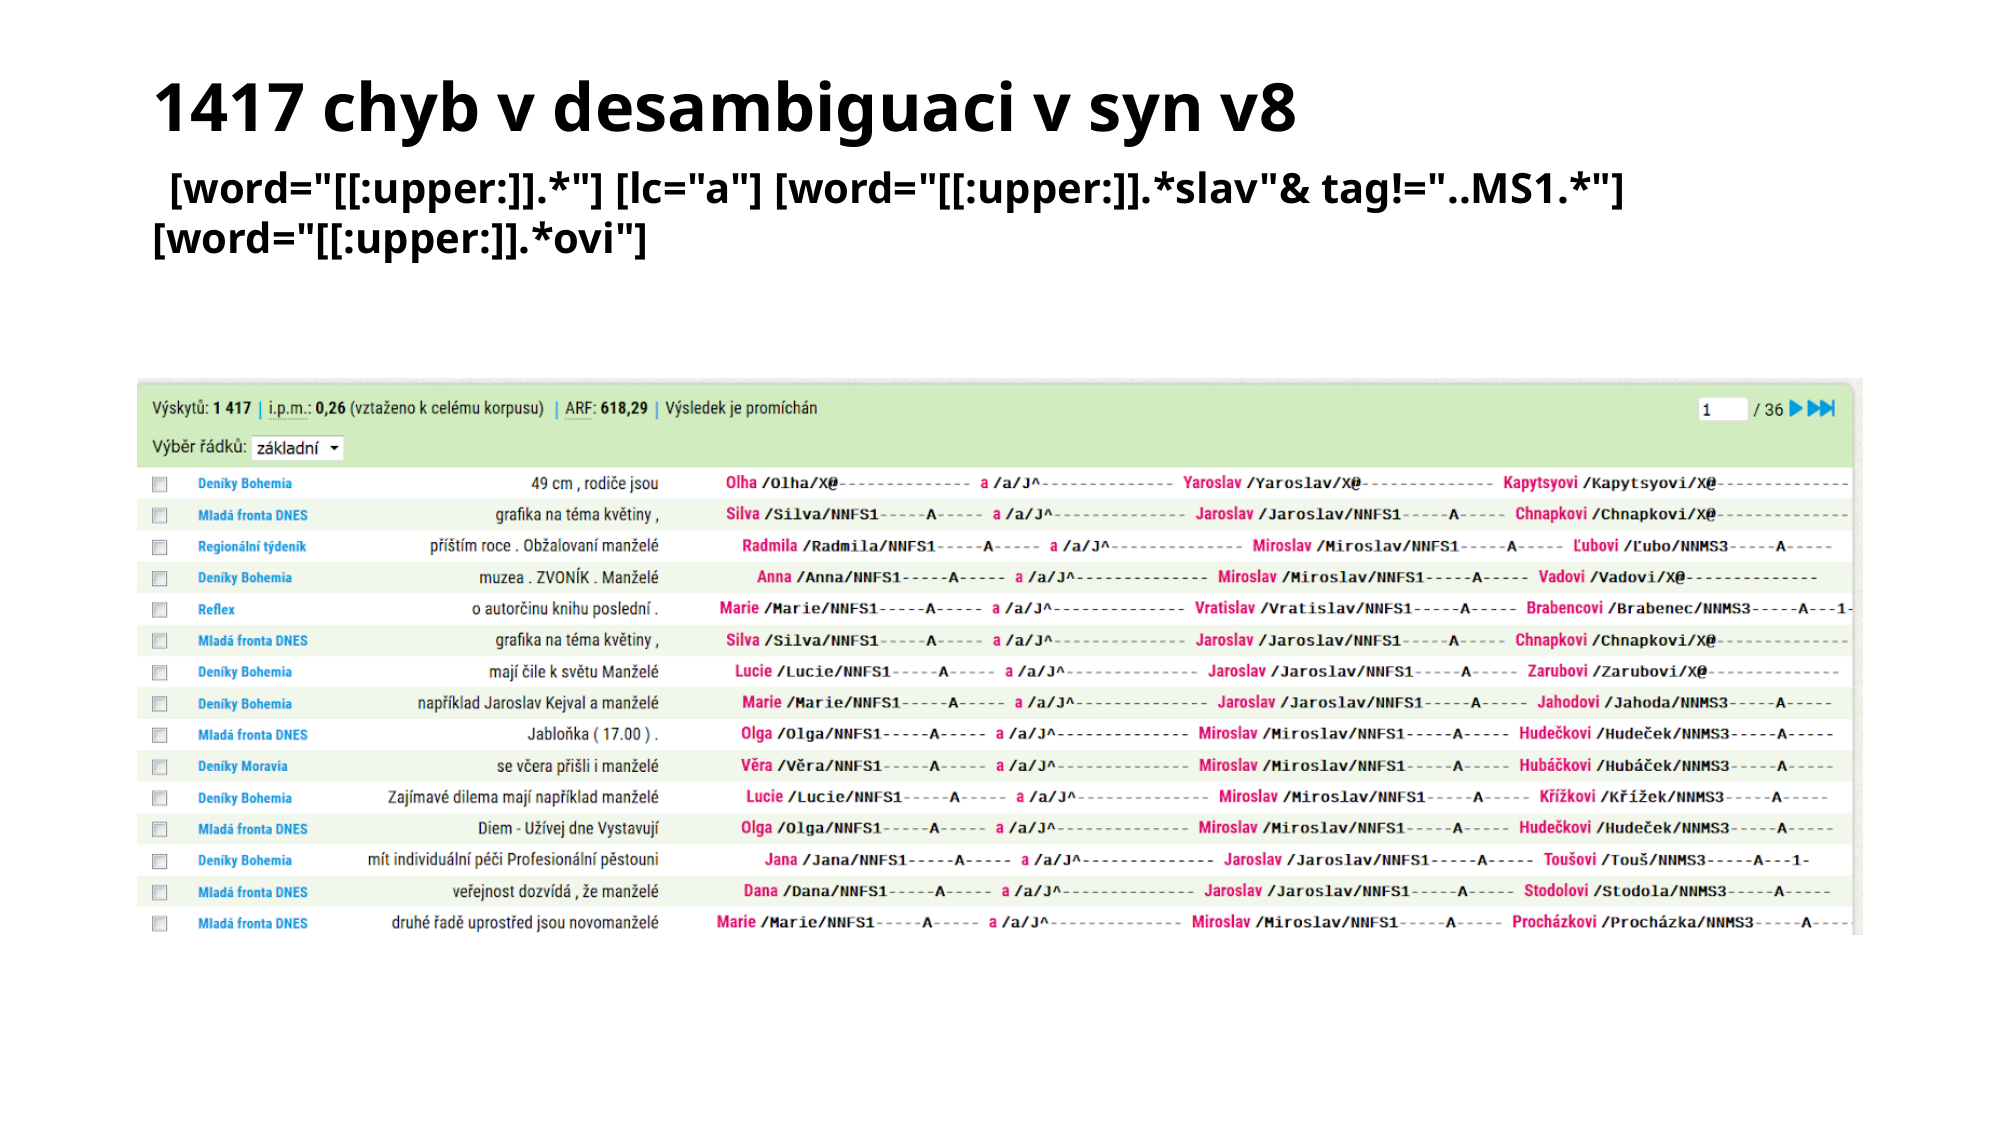

# 1417 chyb v desambiguaci v syn v8 [word="[[:upper:]].*"] [lc="a"] [word="[[:upper:]].*slav"& tag!="..MS1.*"] [word="[[:upper:]].*ovi"]